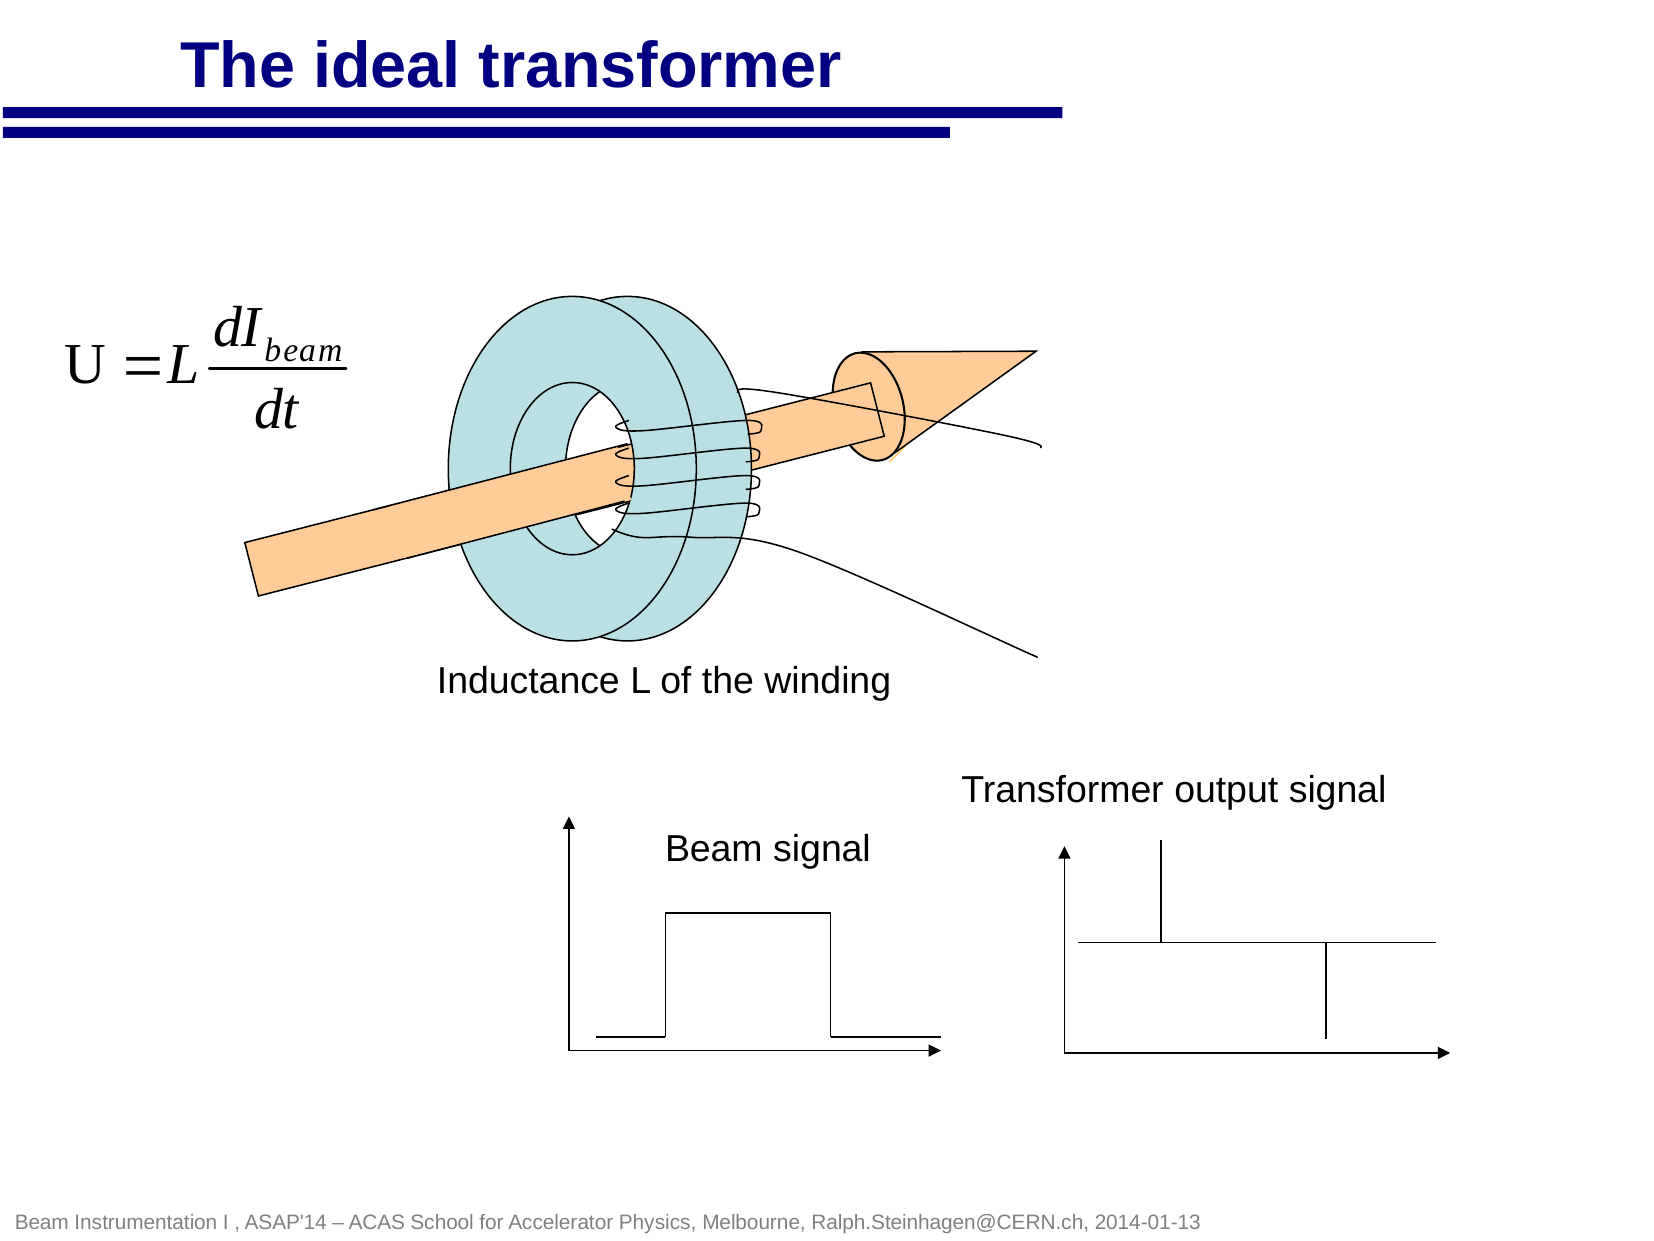

# The ideal transformer
Inductance L of the winding
Transformer output signal
Beam signal